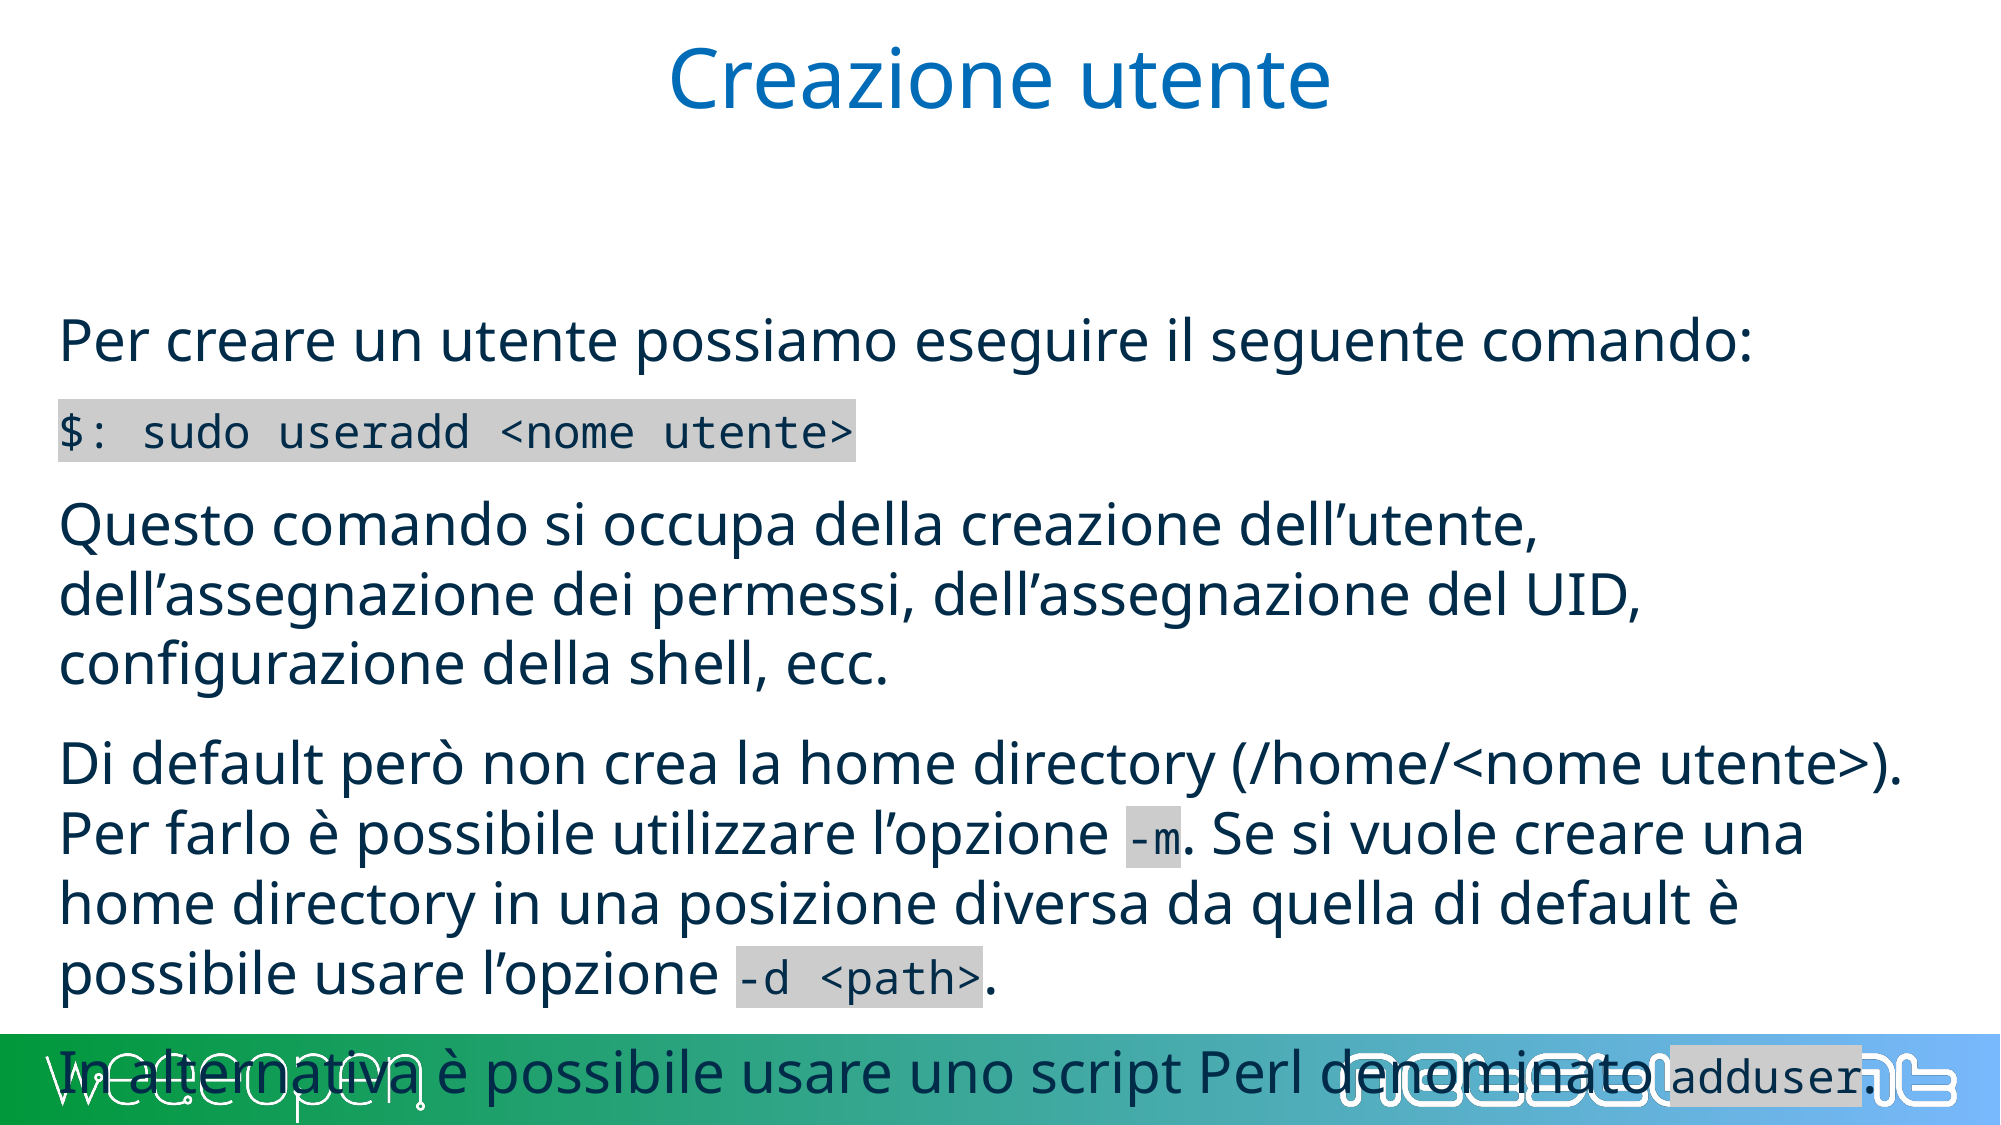

# Creazione utente
Per creare un utente possiamo eseguire il seguente comando:
$: sudo useradd <nome utente>
Questo comando si occupa della creazione dell’utente, dell’assegnazione dei permessi, dell’assegnazione del UID, configurazione della shell, ecc.
Di default però non crea la home directory (/home/<nome utente>). Per farlo è possibile utilizzare l’opzione -m. Se si vuole creare una home directory in una posizione diversa da quella di default è possibile usare l’opzione -d <path>.
In alternativa è possibile usare uno script Perl denominato adduser.